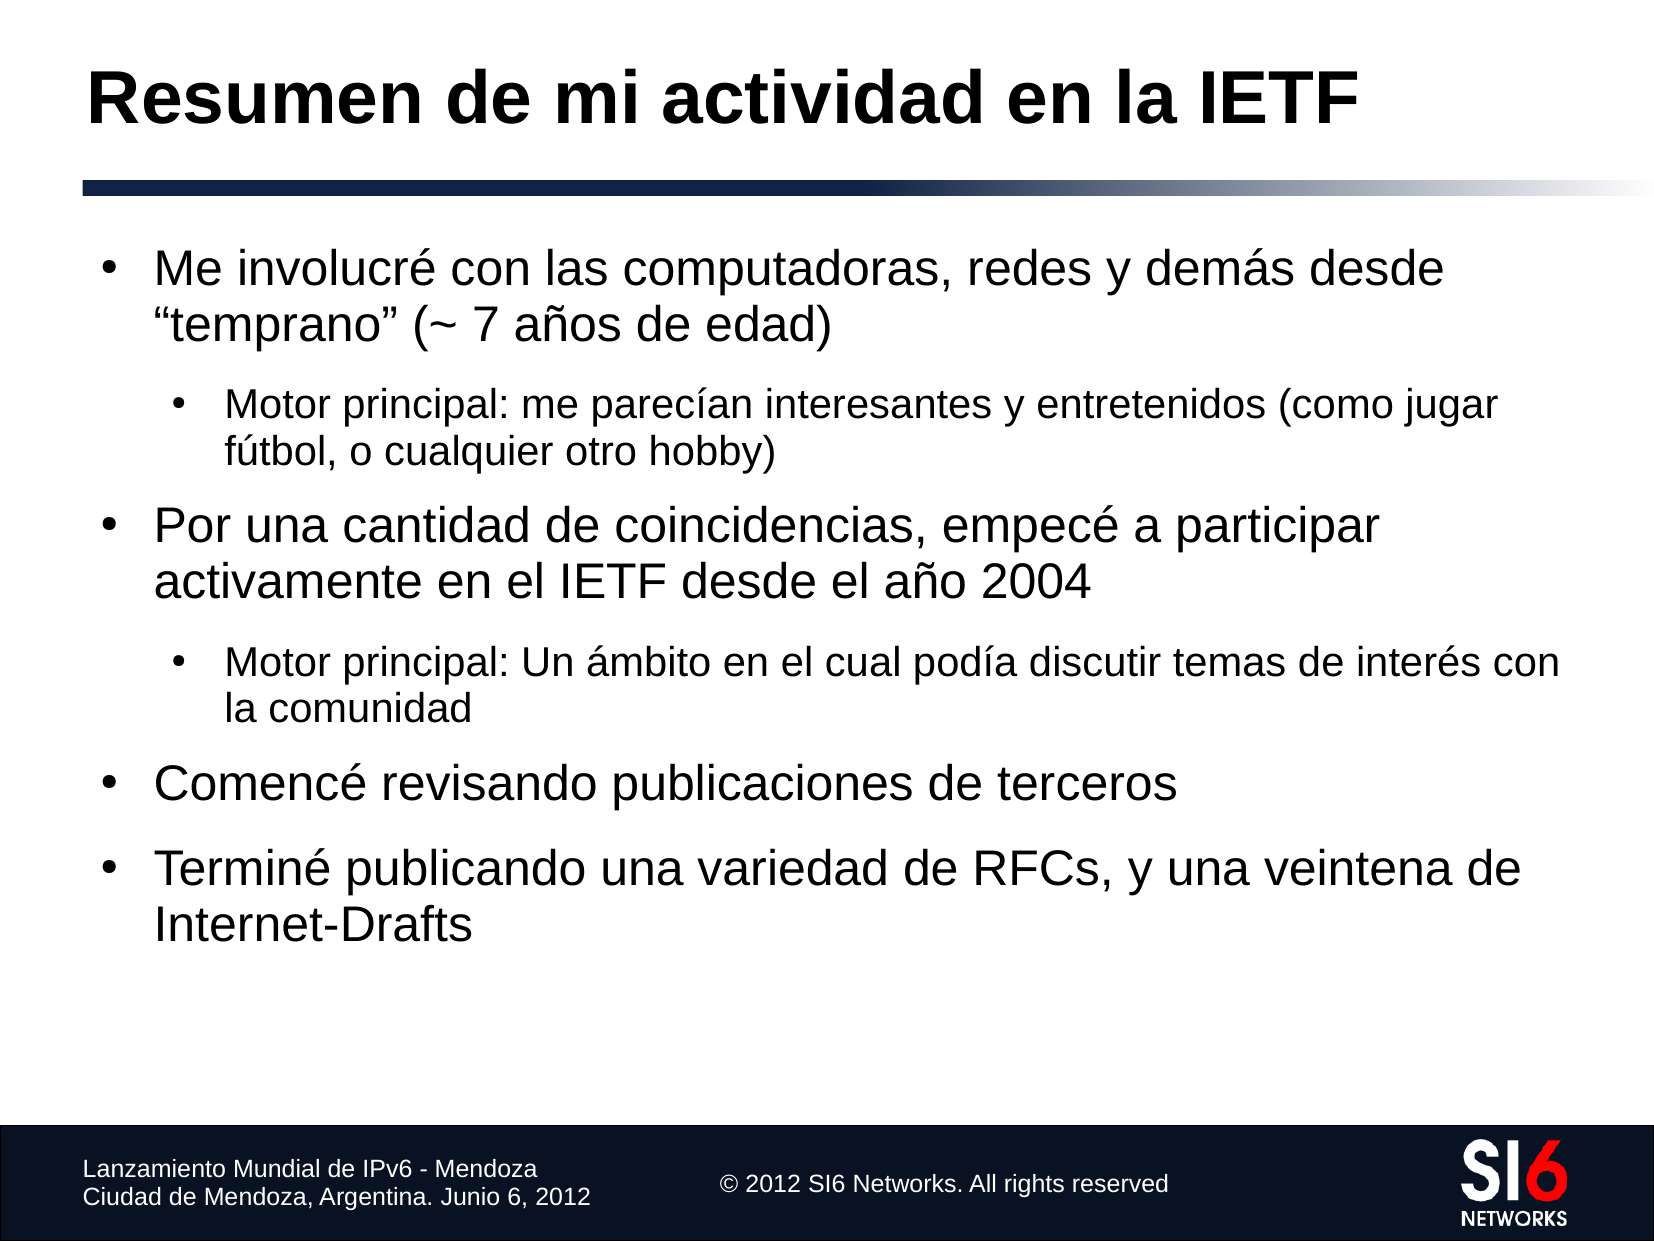

# Resumen de mi actividad en la IETF
Me involucré con las computadoras, redes y demás desde “temprano” (~ 7 años de edad)
Motor principal: me parecían interesantes y entretenidos (como jugar fútbol, o cualquier otro hobby)
Por una cantidad de coincidencias, empecé a participar activamente en el IETF desde el año 2004
Motor principal: Un ámbito en el cual podía discutir temas de interés con la comunidad
Comencé revisando publicaciones de terceros
Terminé publicando una variedad de RFCs, y una veintena de Internet-Drafts